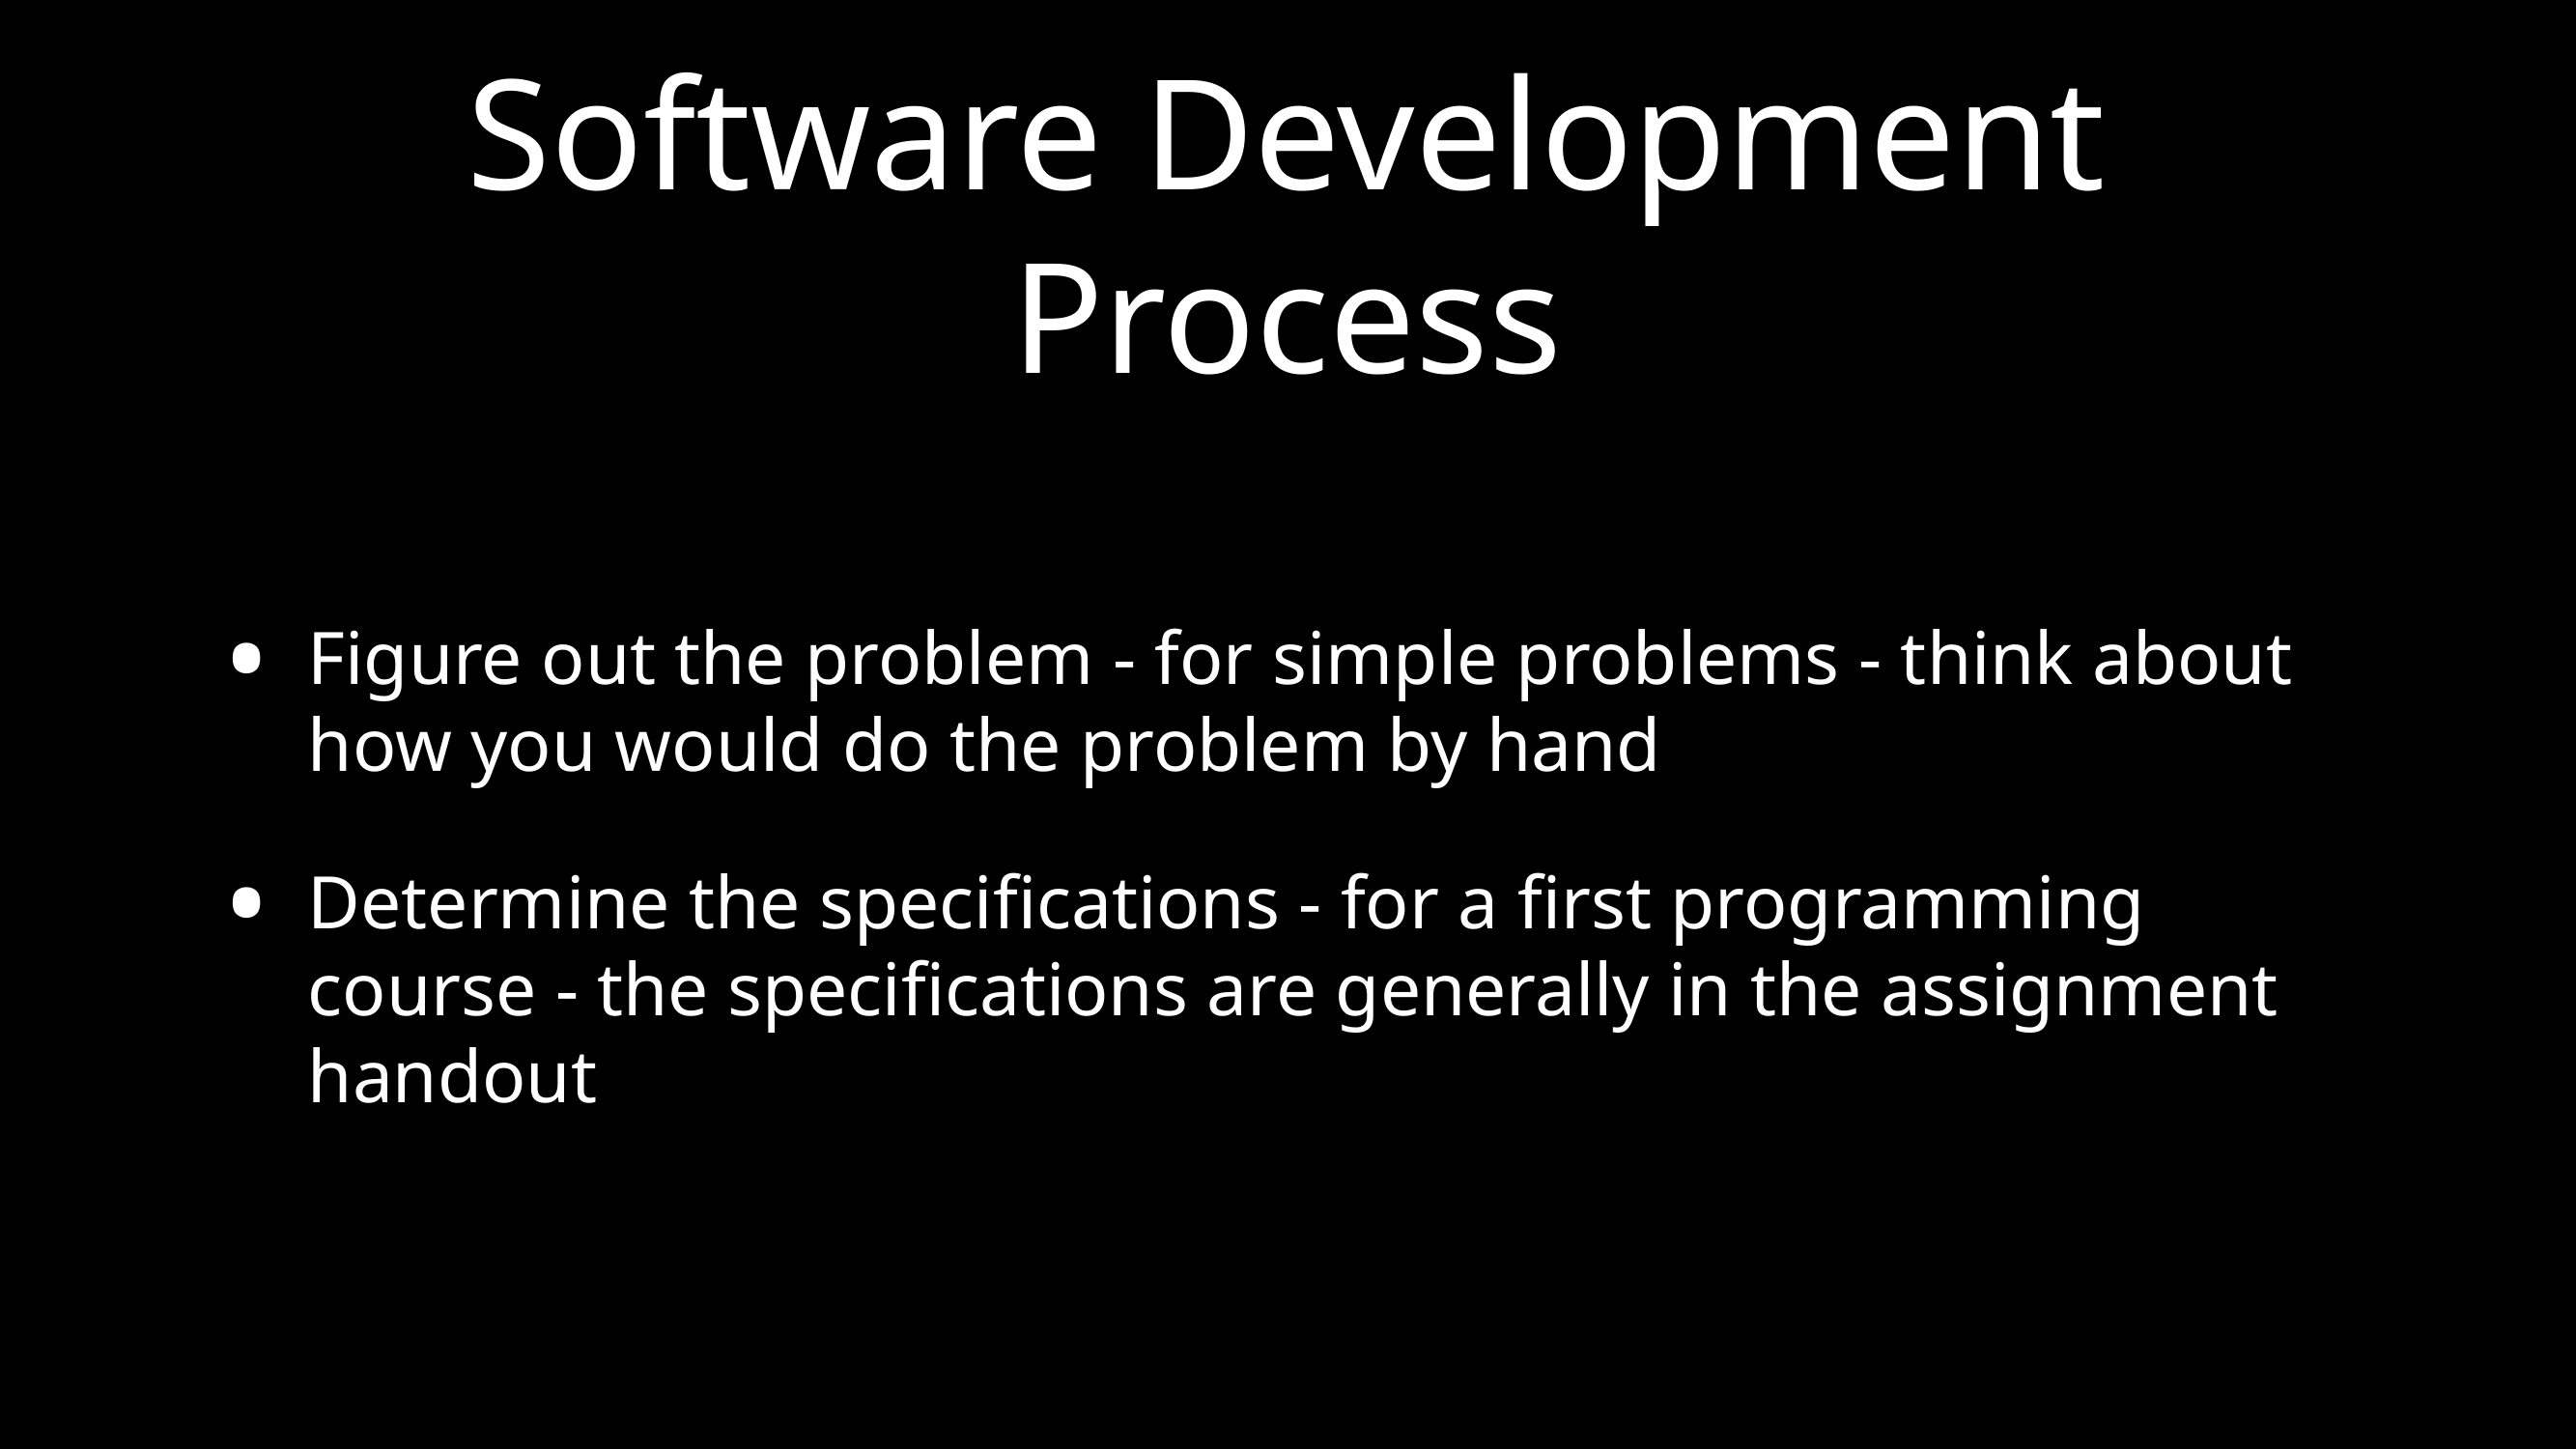

# Software Development Process
Figure out the problem - for simple problems - think about how you would do the problem by hand
Determine the specifications - for a first programming course - the specifications are generally in the assignment handout